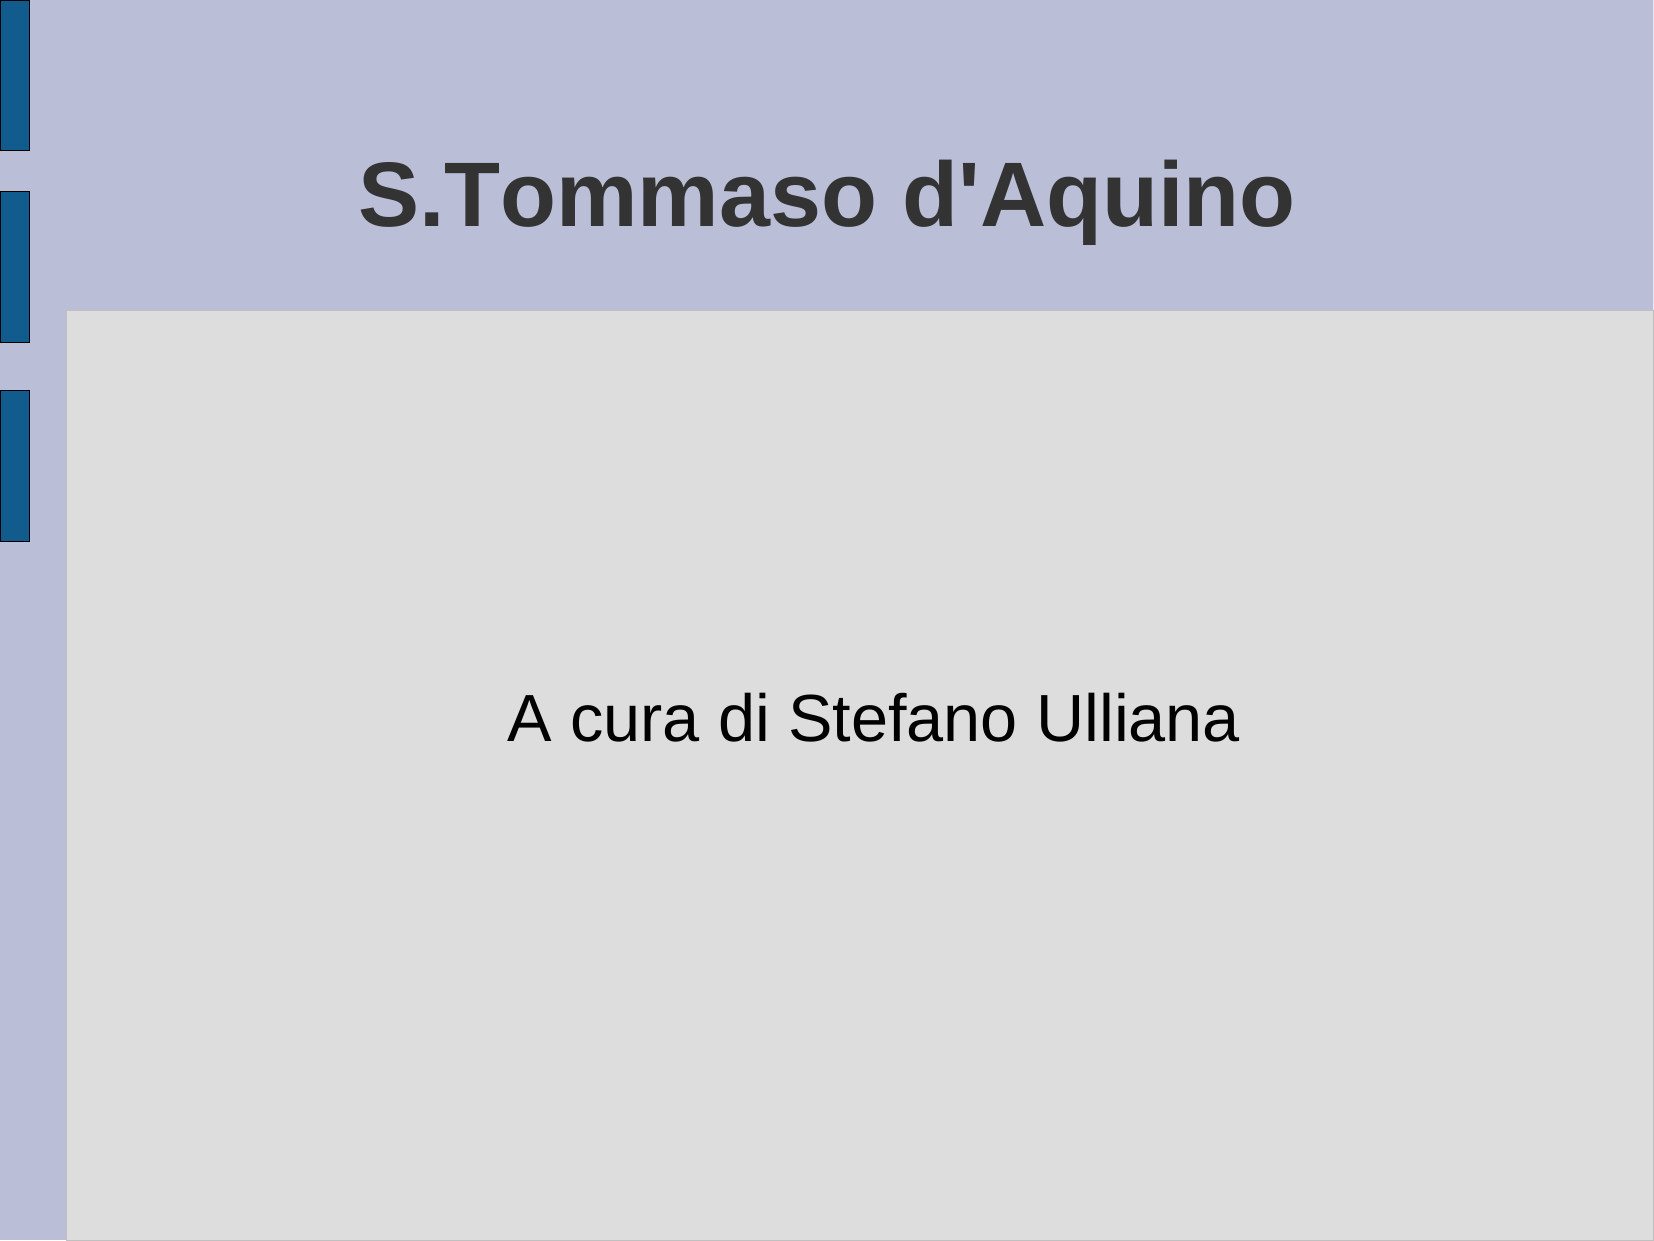

# S.Tommaso d'Aquino
A cura di Stefano Ulliana